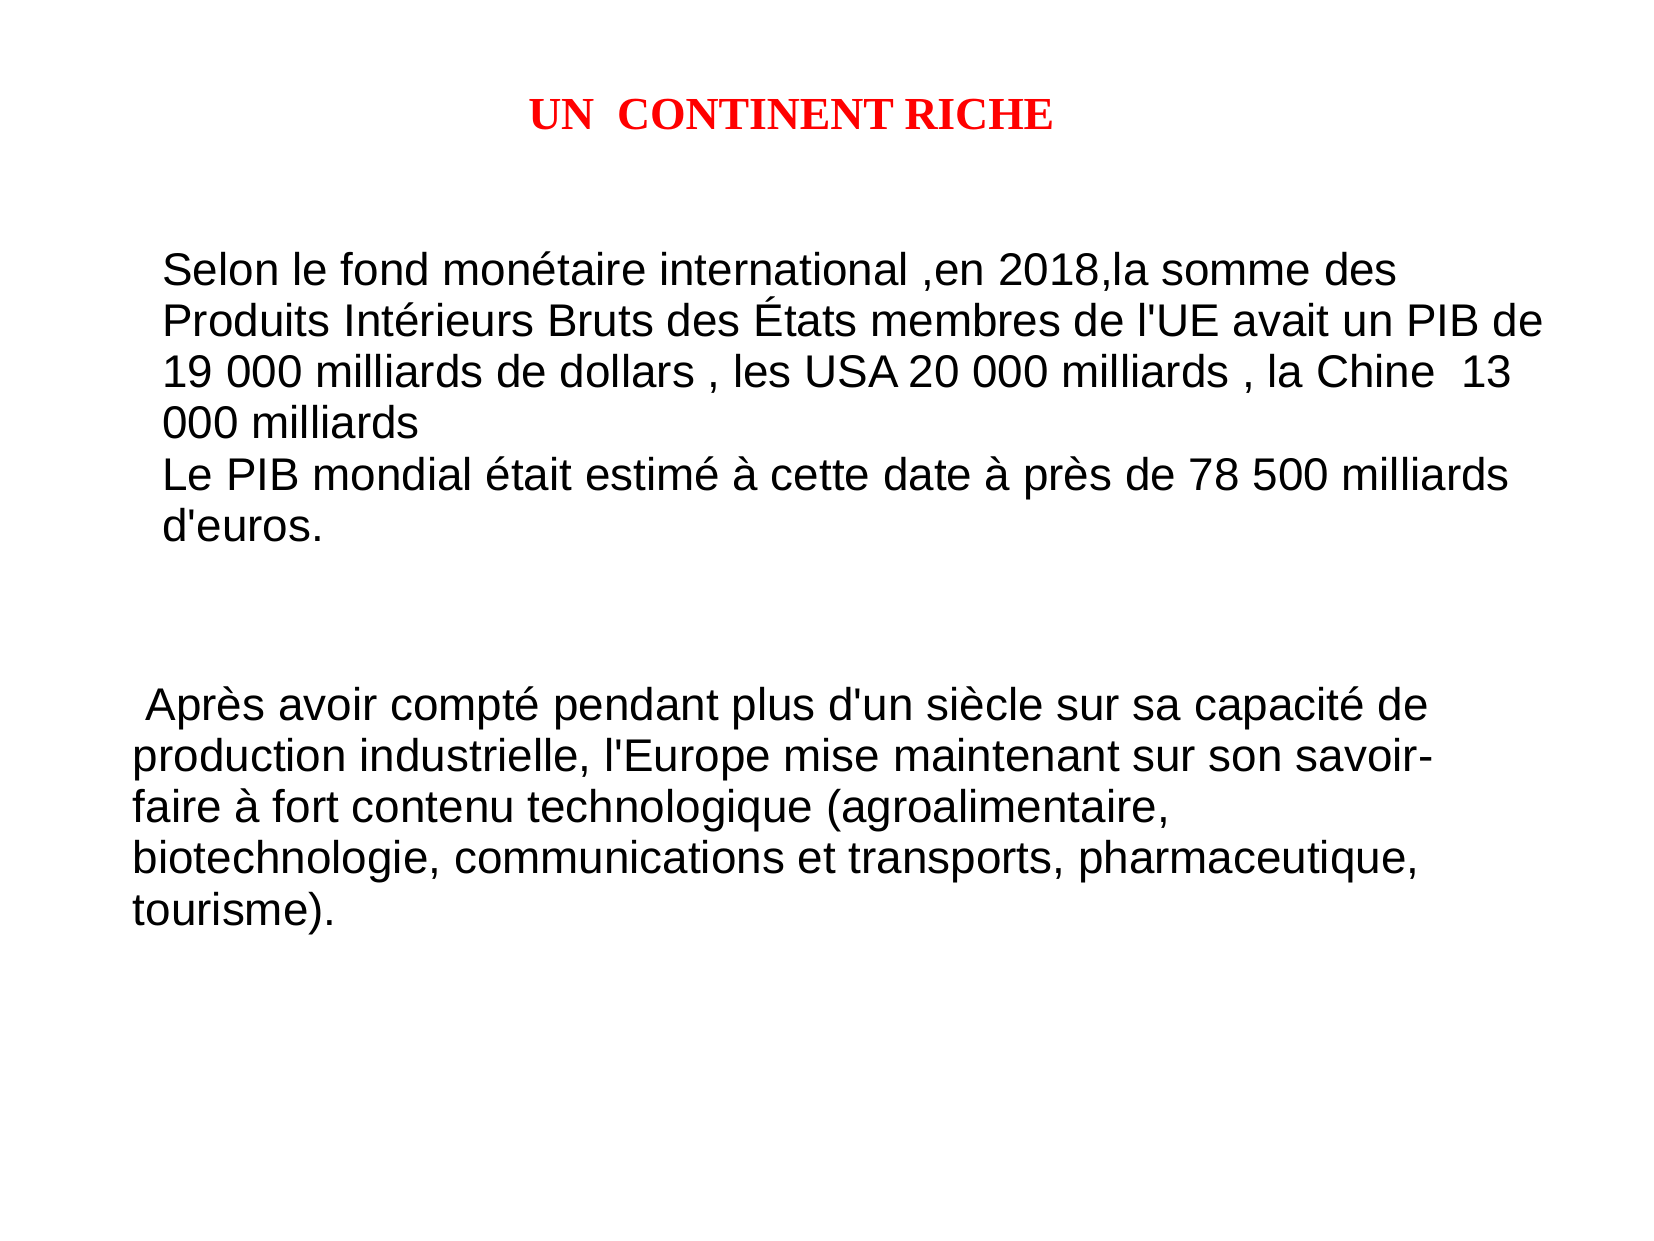

UN CONTINENT RICHE
Selon le fond monétaire international ,en 2018,la somme des Produits Intérieurs Bruts des États membres de l'UE avait un PIB de 19 000 milliards de dollars , les USA 20 000 milliards , la Chine 13 000 milliards
Le PIB mondial était estimé à cette date à près de 78 500 milliards d'euros.
 Après avoir compté pendant plus d'un siècle sur sa capacité de production industrielle, l'Europe mise maintenant sur son savoir-faire à fort contenu technologique (agroalimentaire, biotechnologie, communications et transports, pharmaceutique, tourisme).